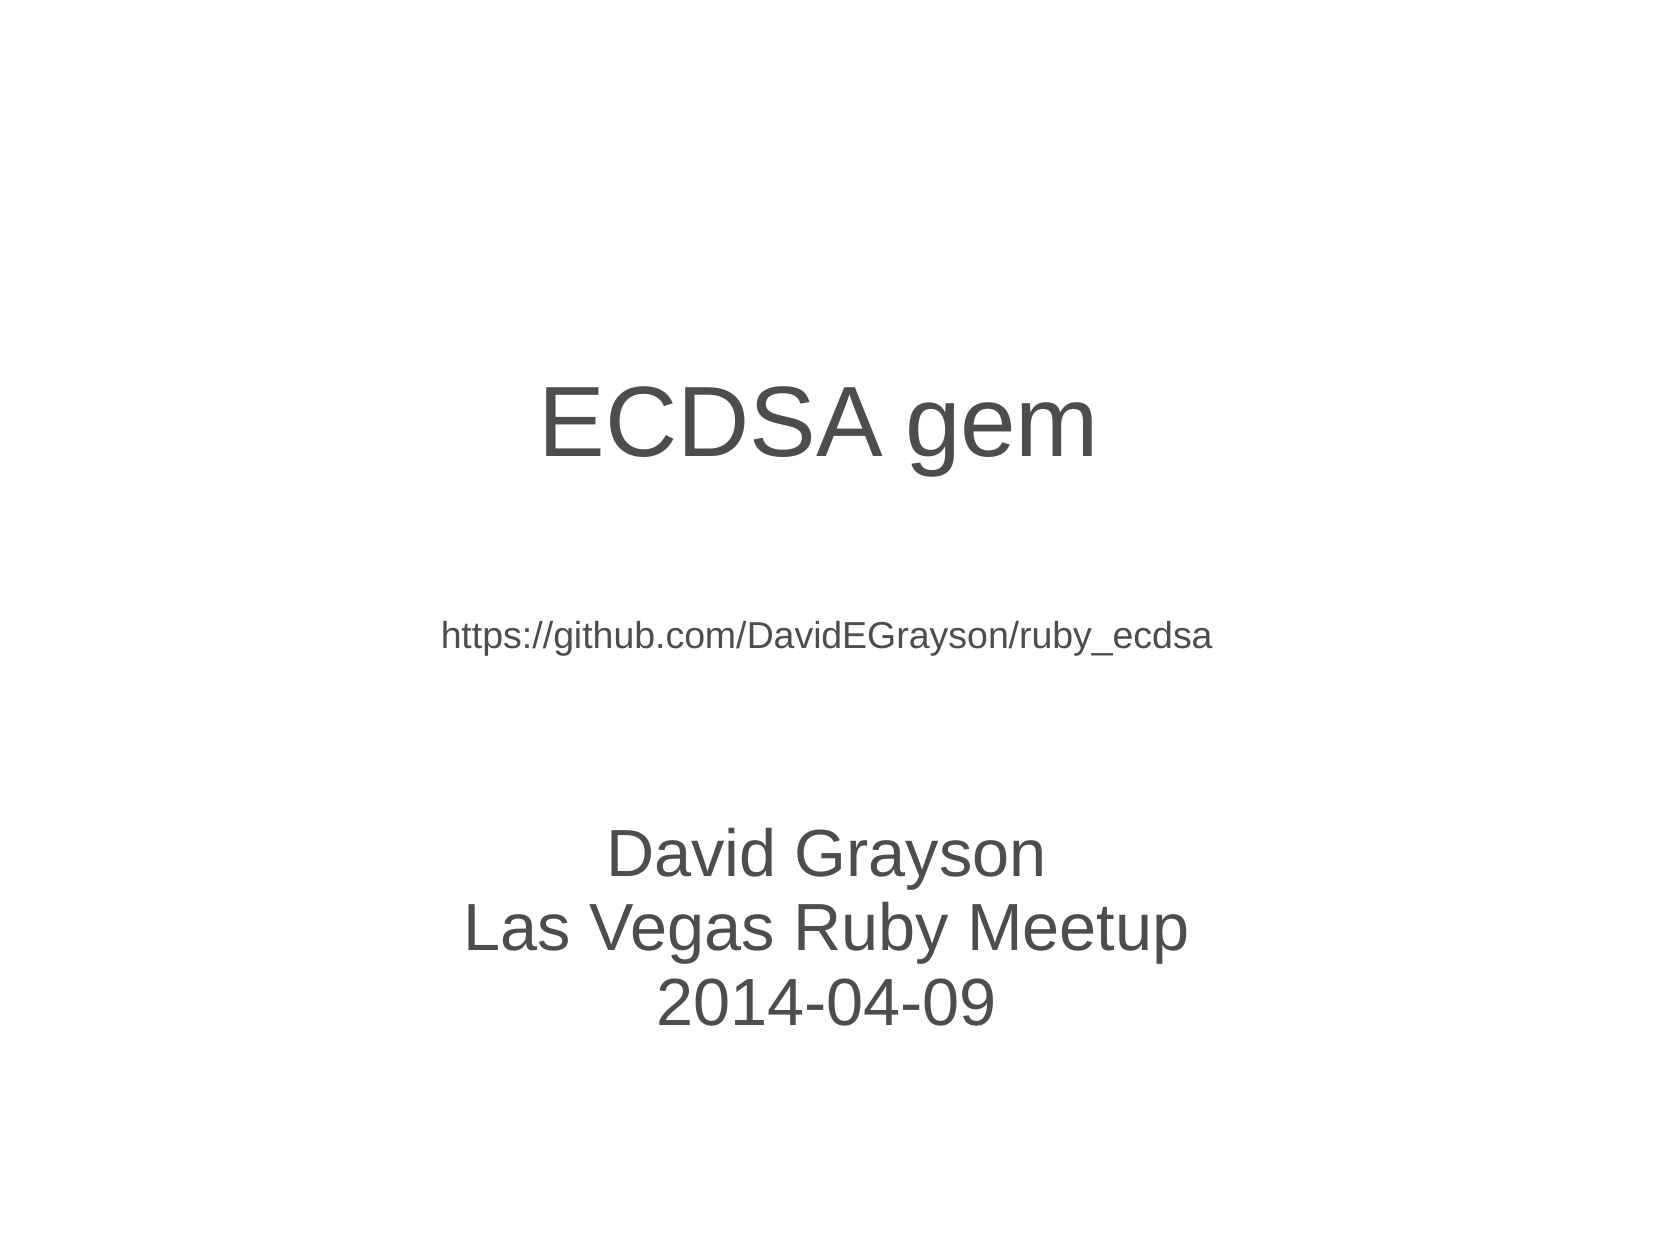

# ECDSA gem
https://github.com/DavidEGrayson/ruby_ecdsa
David Grayson
Las Vegas Ruby Meetup
2014-04-09